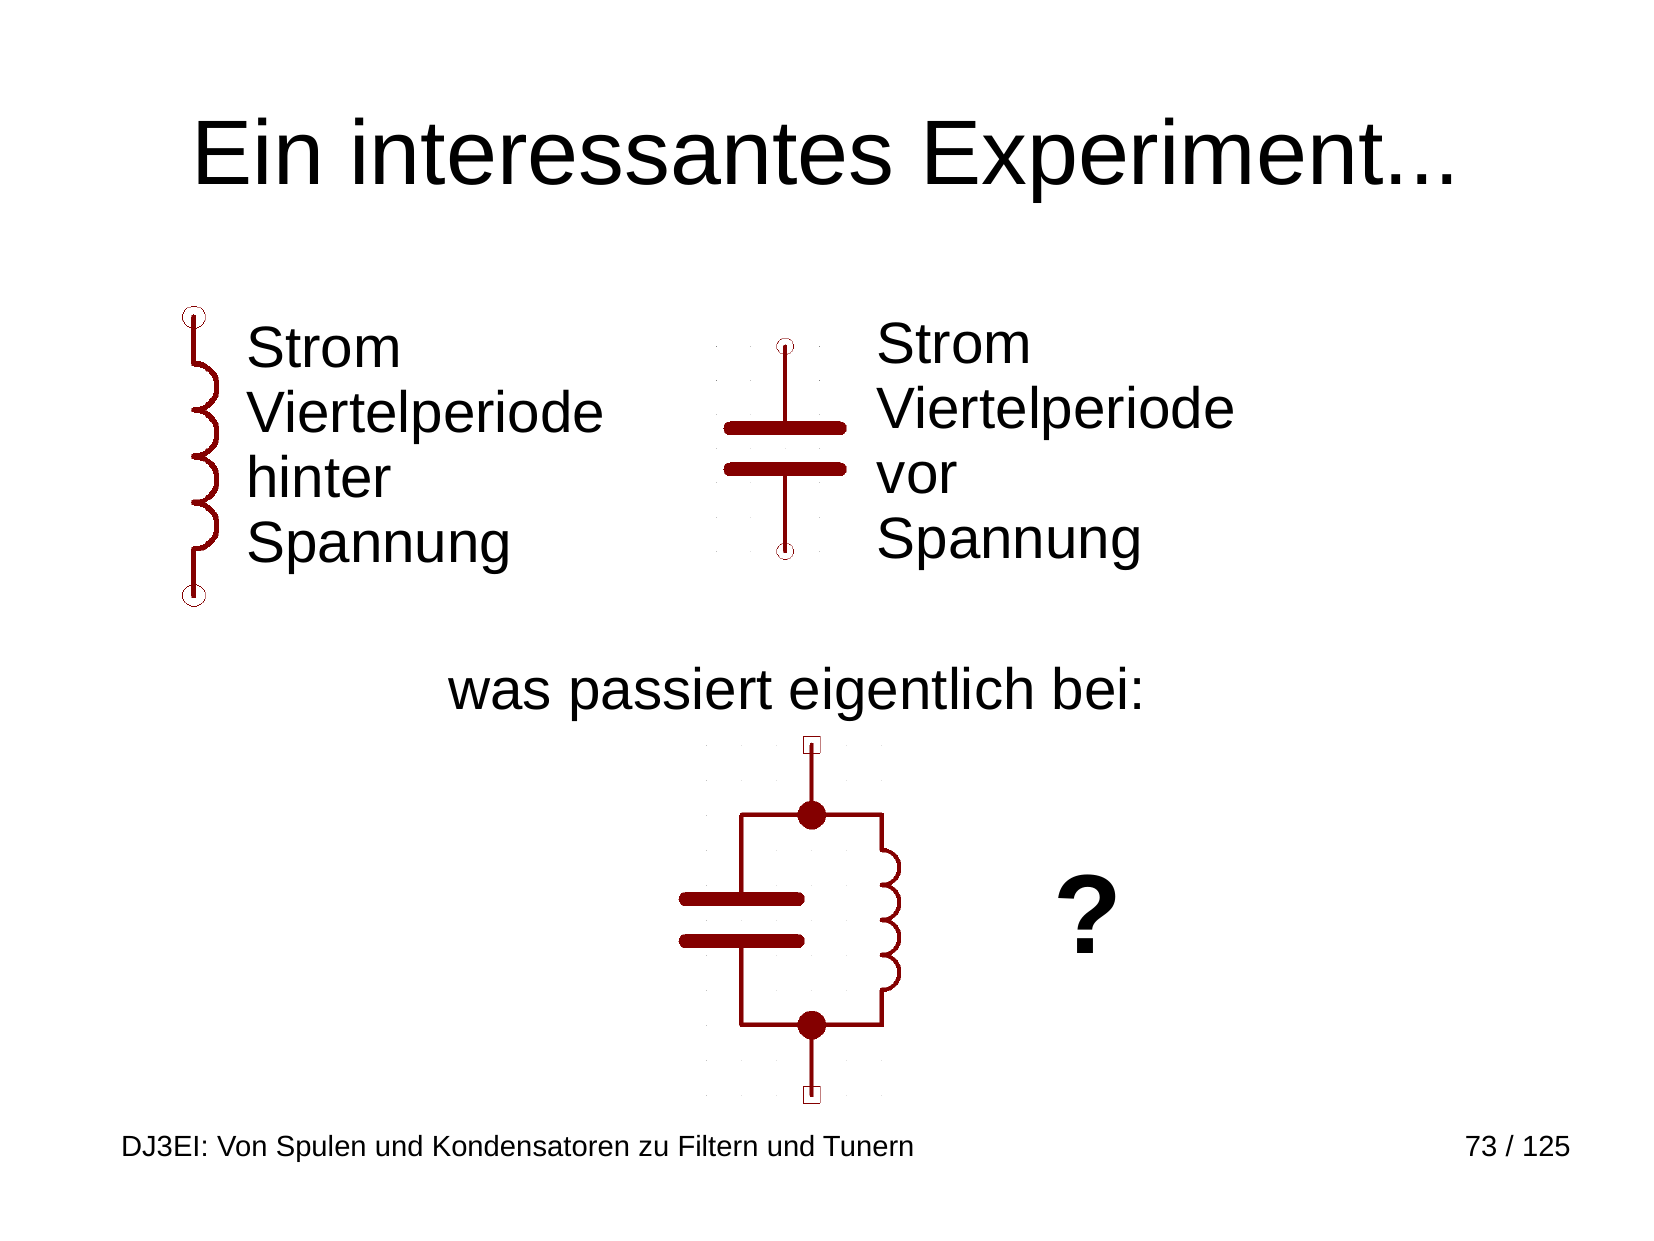

# Ein interessantes Experiment...
Strom
Viertelperiode
vor
Spannung
Strom
Viertelperiode
hinter
Spannung
was passiert eigentlich bei:
?